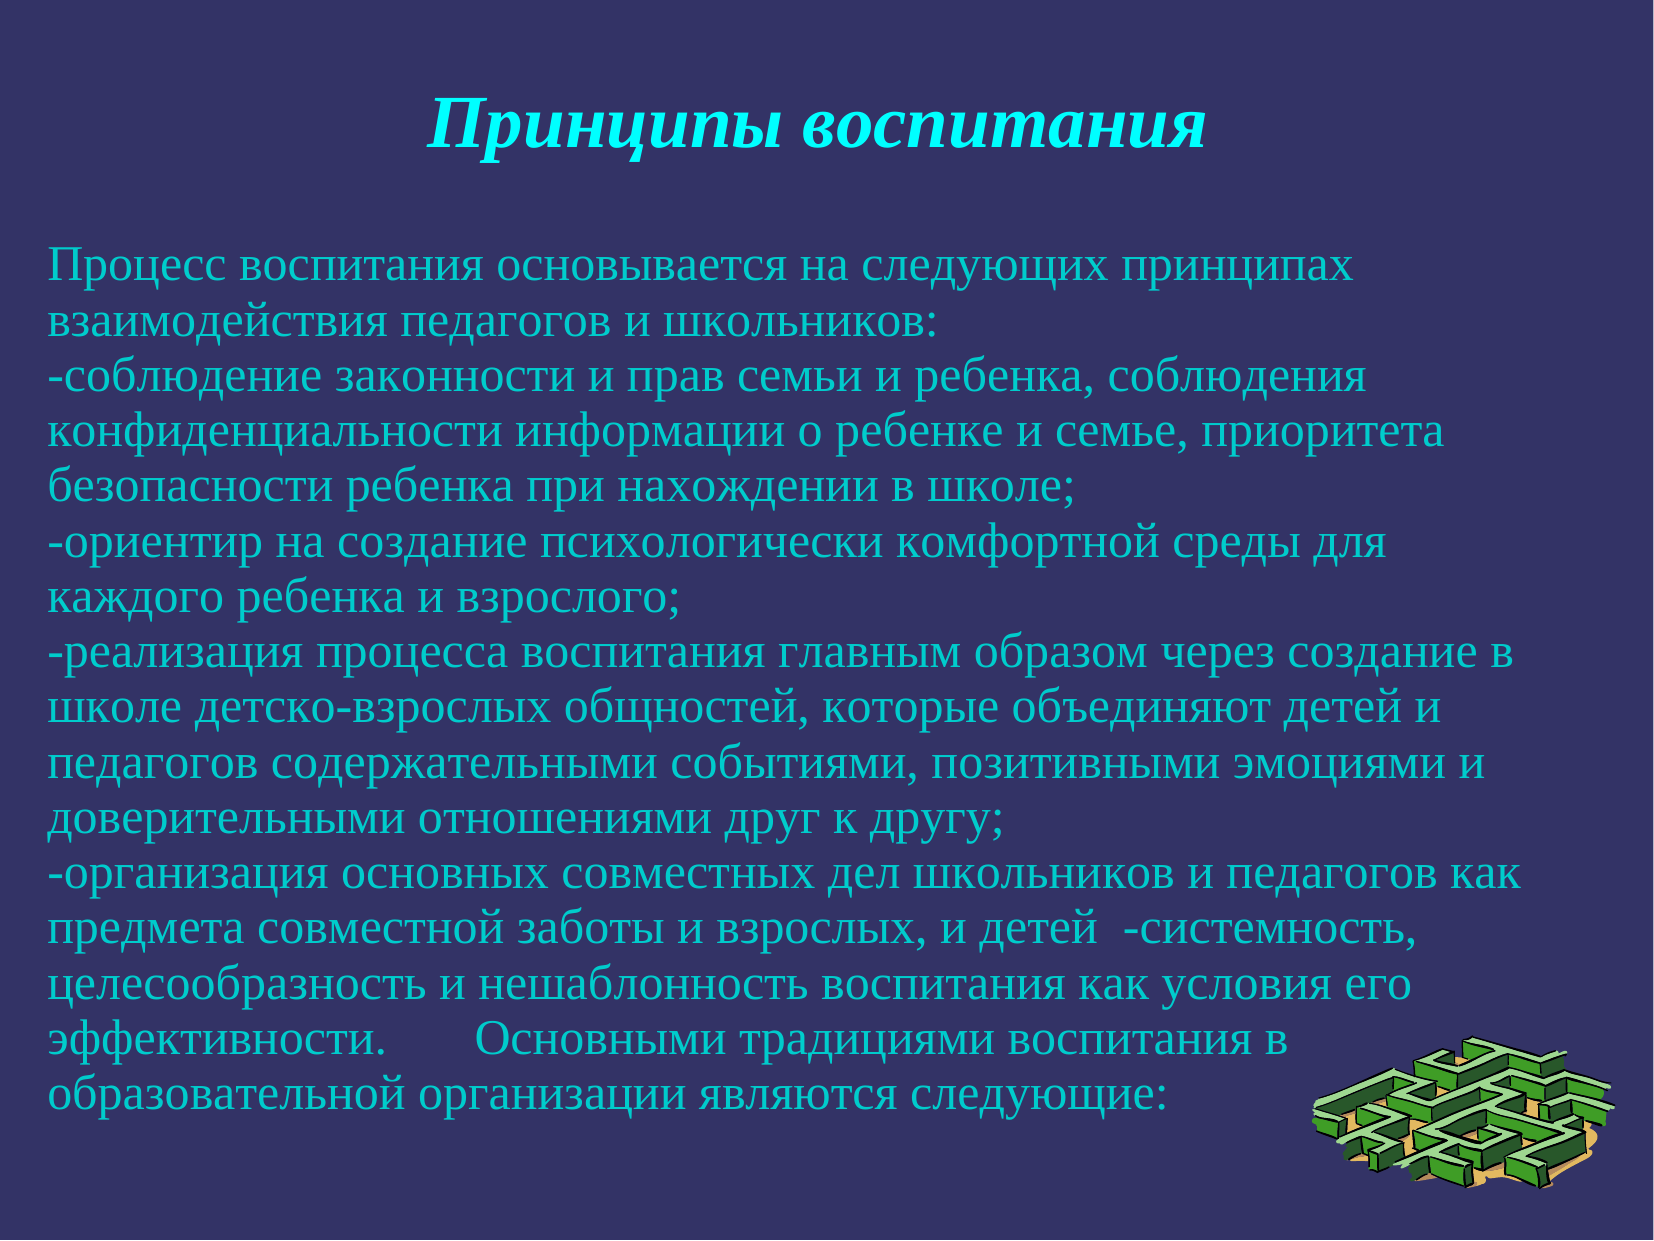

# Принципы воспитания
Процесс воспитания основывается на следующих принципах взаимодействия педагогов и школьников:
-соблюдение законности и прав семьи и ребенка, соблюдения конфиденциальности информации о ребенке и семье, приоритета безопасности ребенка при нахождении в школе;
-ориентир на создание психологически комфортной среды для каждого ребенка и взрослого;
-реализация процесса воспитания главным образом через создание в школе детско-взрослых общностей, которые объединяют детей и педагогов содержательными событиями, позитивными эмоциями и доверительными отношениями друг к другу;
-организация основных совместных дел школьников и педагогов как предмета совместной заботы и взрослых, и детей -системность, целесообразность и нешаблонность воспитания как условия его эффективности. Основными традициями воспитания в образовательной организации являются следующие: